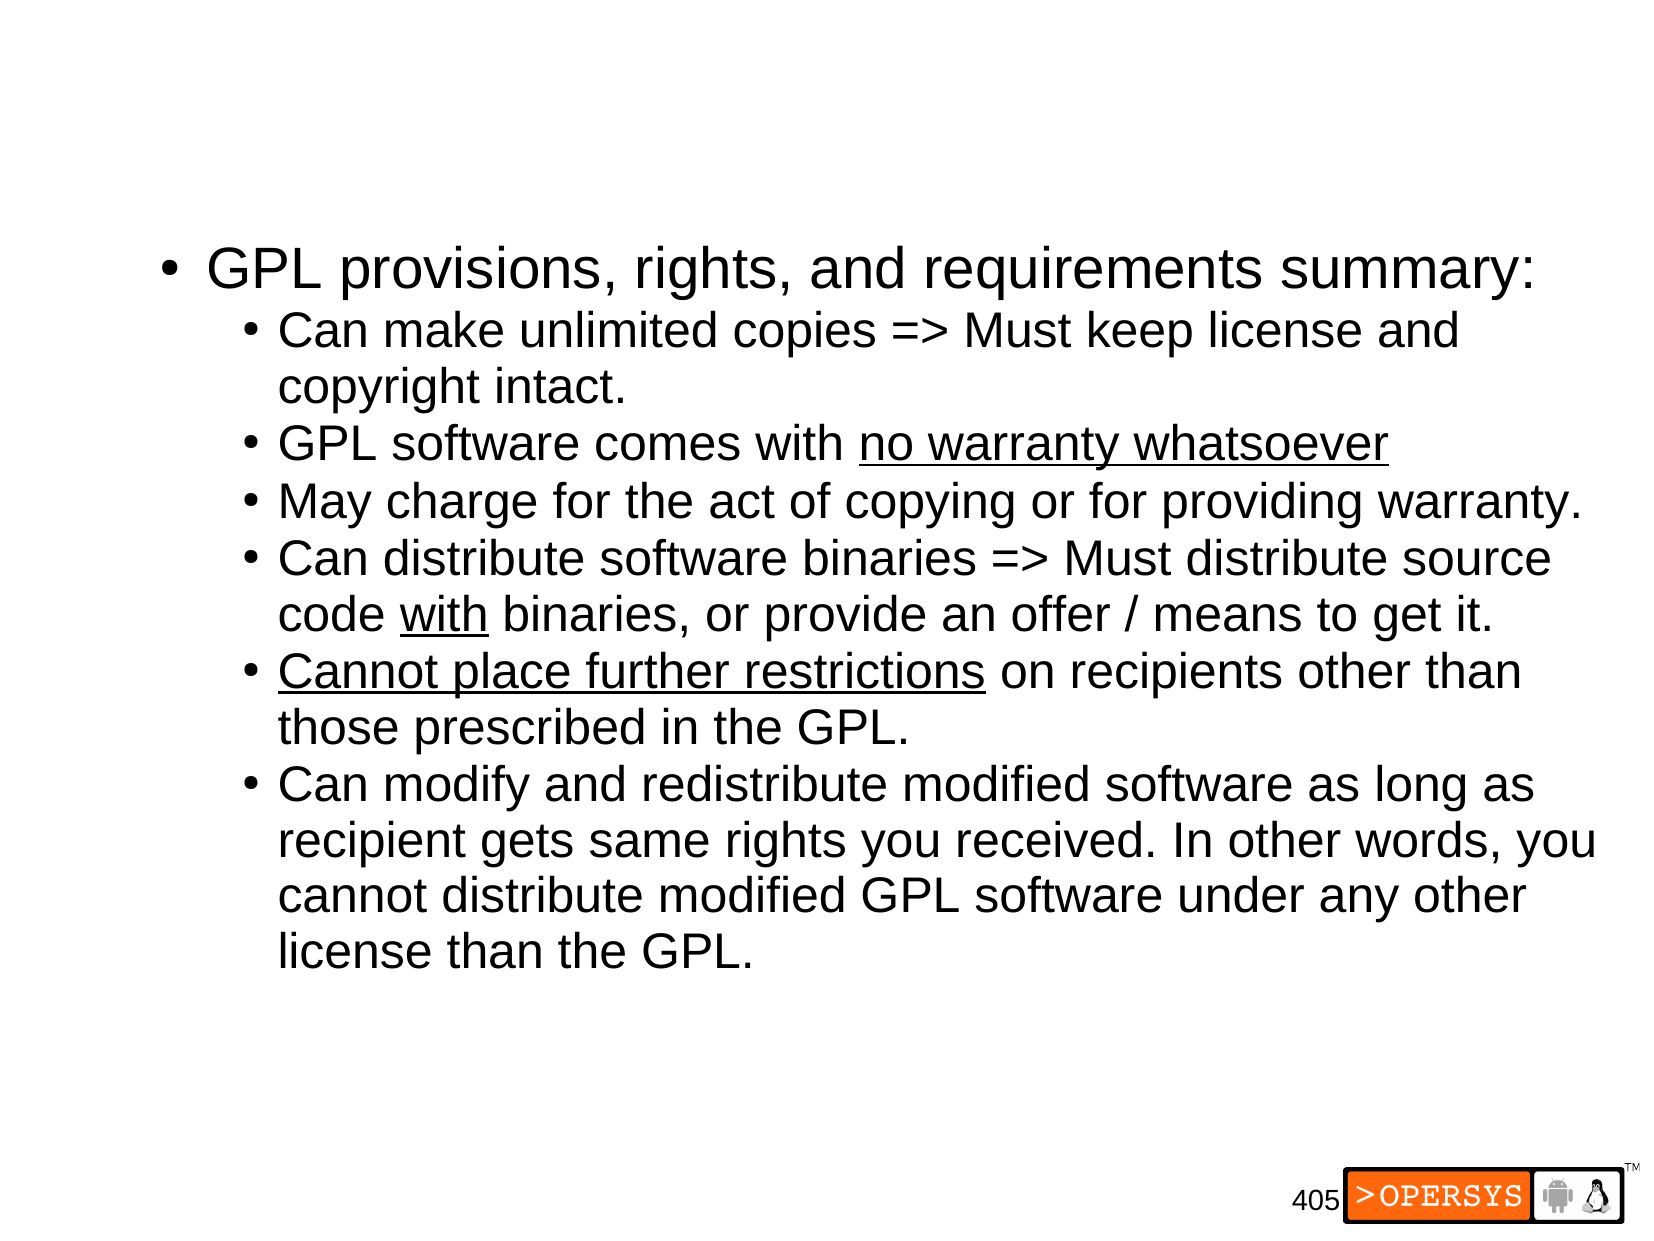

# GPL provisions, rights, and requirements summary:
Can make unlimited copies => Must keep license and copyright intact.
GPL software comes with no warranty whatsoever
May charge for the act of copying or for providing warranty.
Can distribute software binaries => Must distribute source code with binaries, or provide an offer / means to get it.
Cannot place further restrictions on recipients other than those prescribed in the GPL.
Can modify and redistribute modified software as long as recipient gets same rights you received. In other words, you cannot distribute modified GPL software under any other license than the GPL.